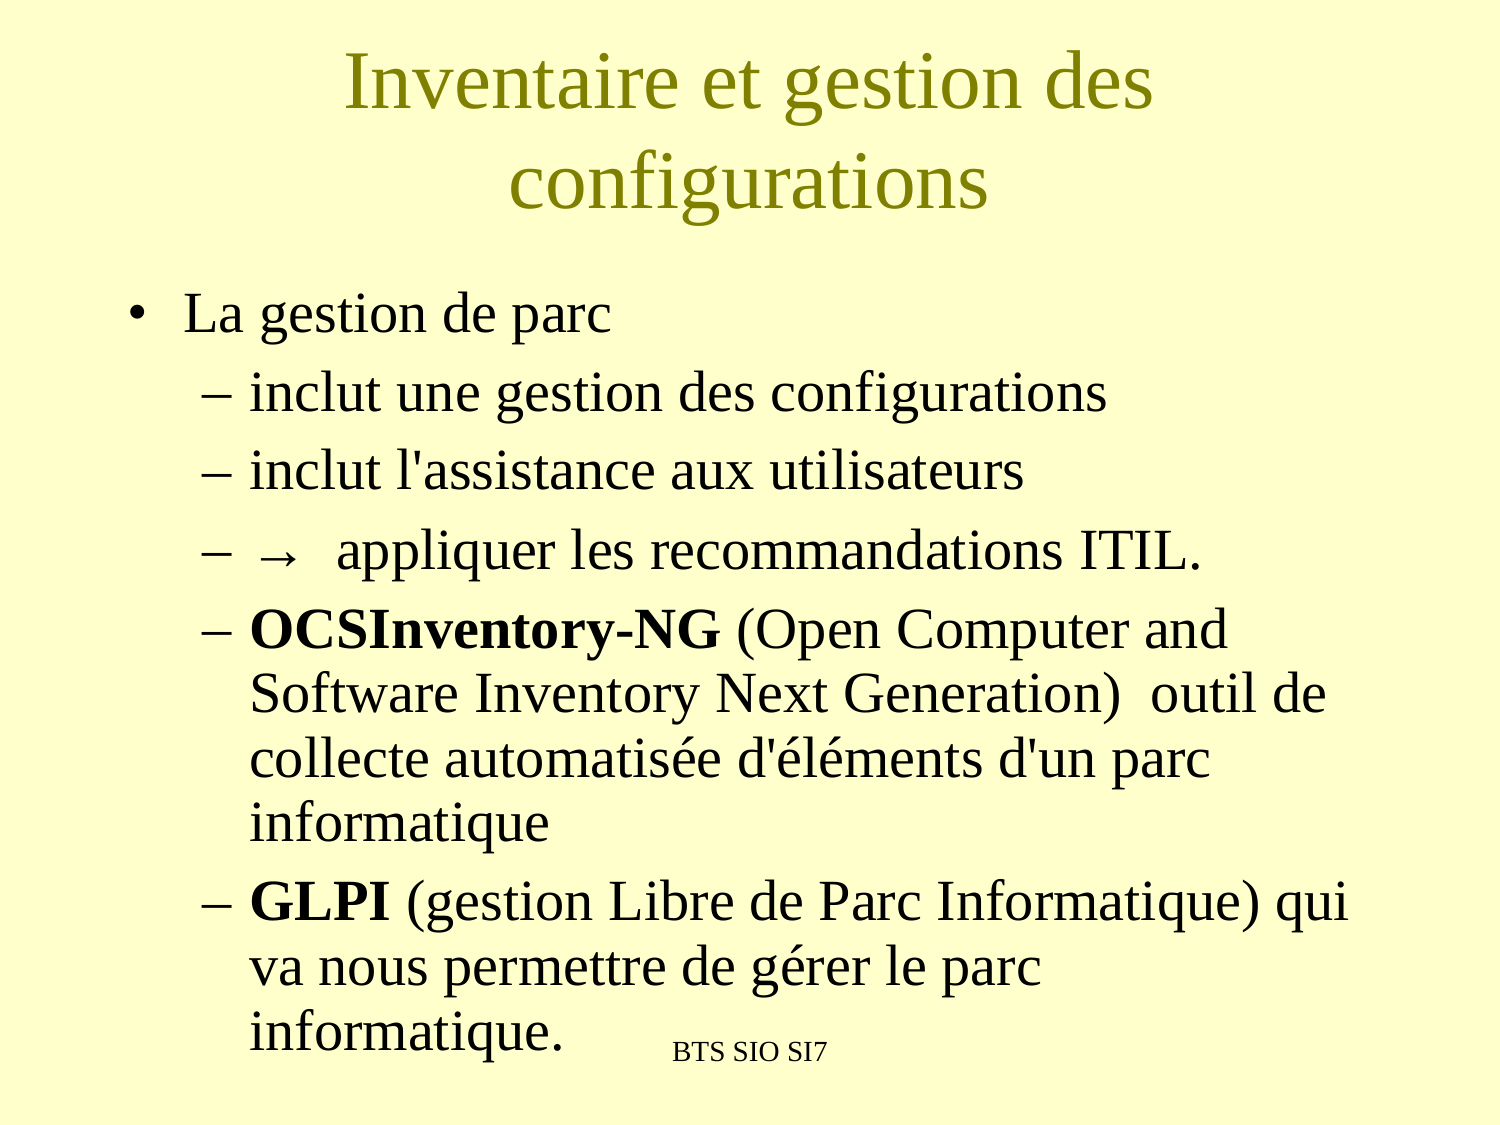

# La gestion de parc
inclut une gestion des configurations
inclut l'assistance aux utilisateurs
→ appliquer les recommandations ITIL.
OCSInventory-NG (Open Computer and Software Inventory Next Generation) outil de collecte automatisée d'éléments d'un parc informatique
GLPI (gestion Libre de Parc Informatique) qui va nous permettre de gérer le parc informatique.
BTS SIO SI7